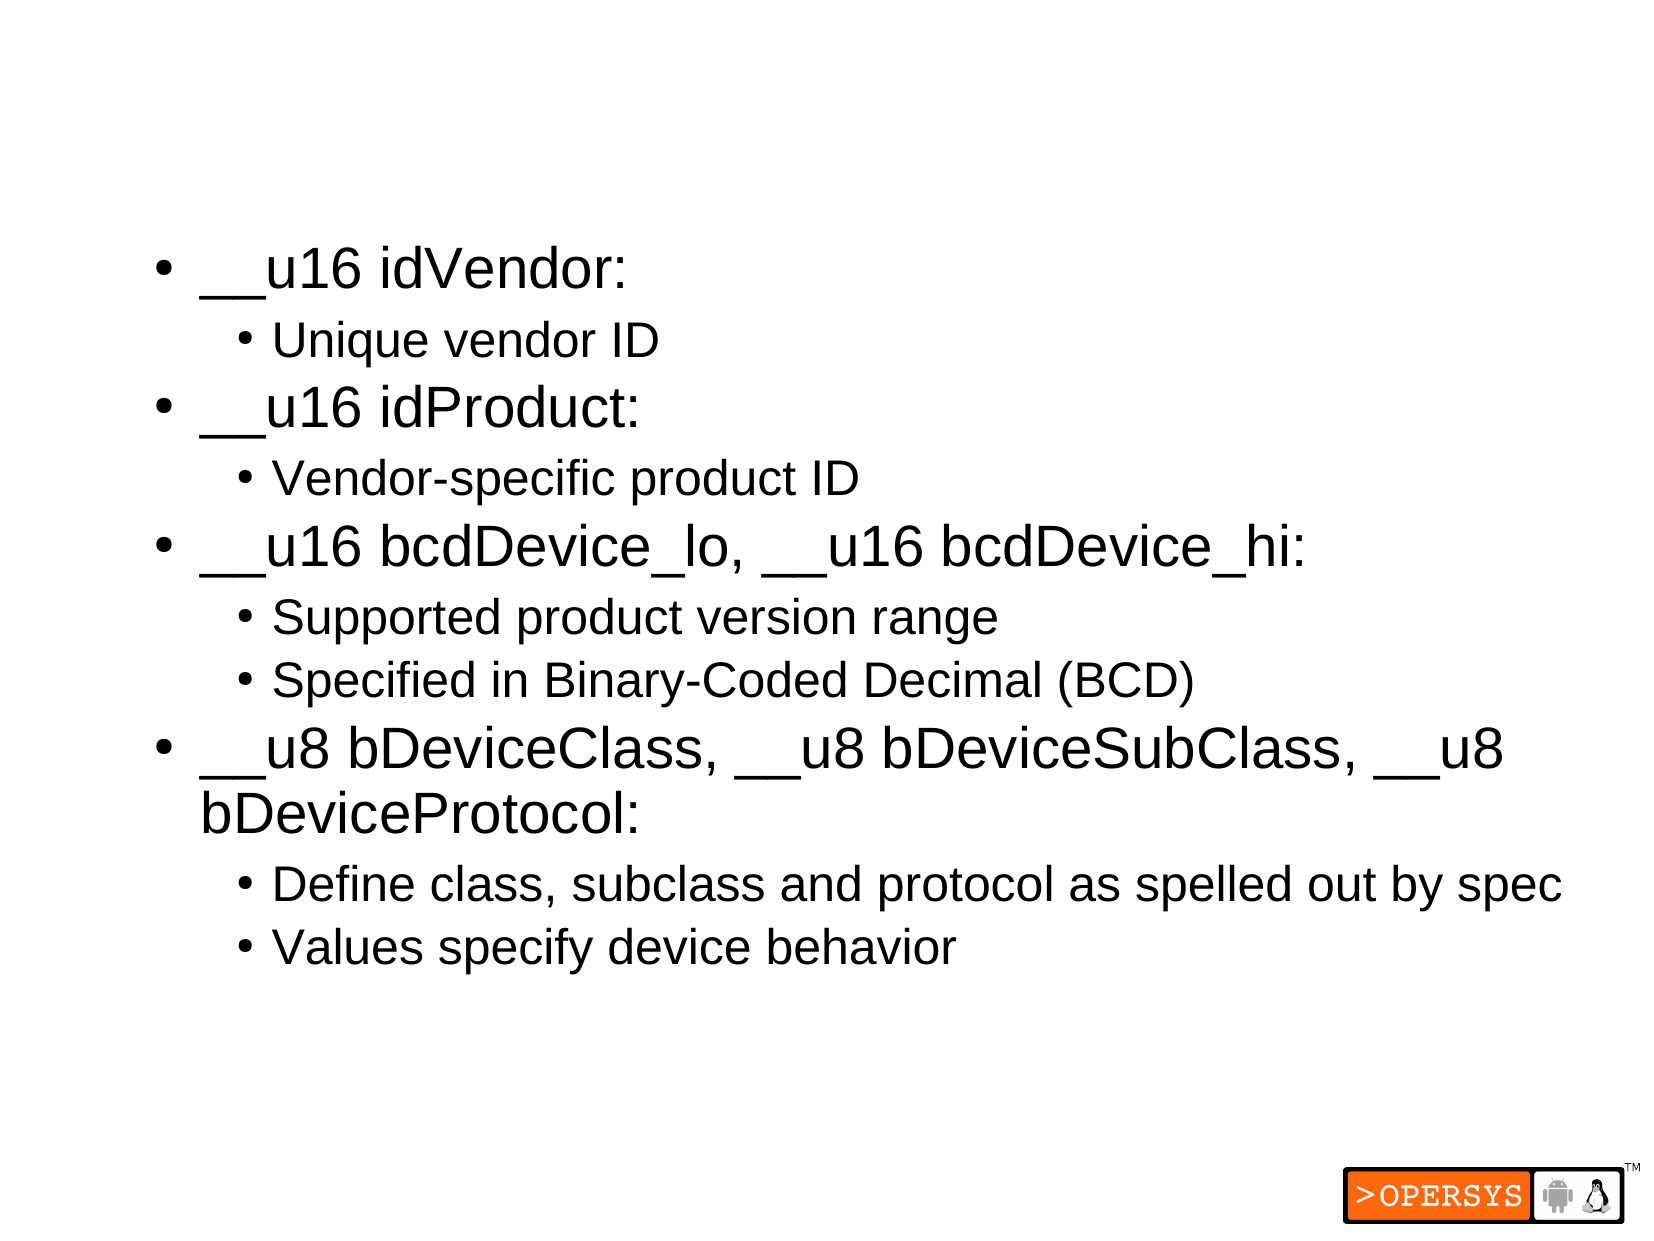

# __u16 idVendor:
Unique vendor ID
__u16 idProduct:
Vendor-specific product ID
__u16 bcdDevice_lo, __u16 bcdDevice_hi:
Supported product version range
Specified in Binary-Coded Decimal (BCD)
__u8 bDeviceClass, __u8 bDeviceSubClass, __u8 bDeviceProtocol:
Define class, subclass and protocol as spelled out by spec
Values specify device behavior